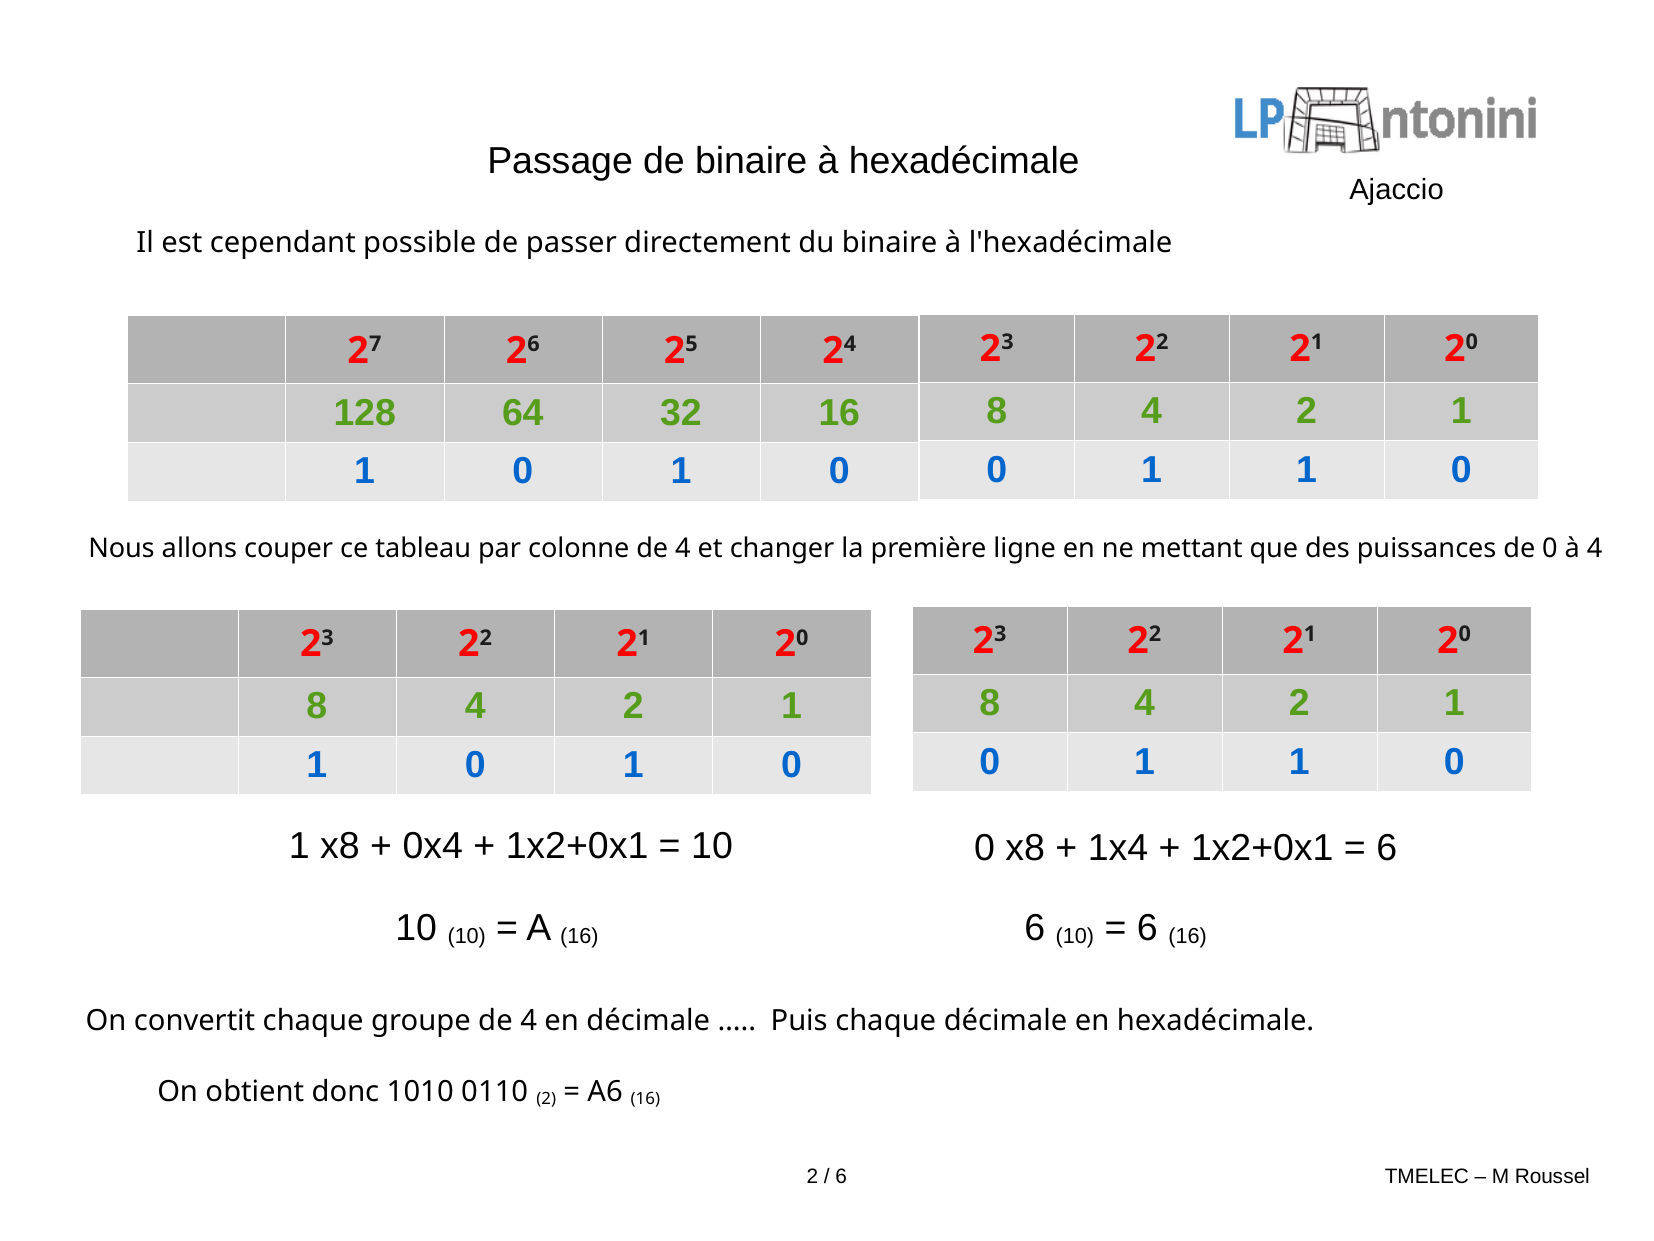

Passage de binaire à hexadécimale
Ajaccio
Il est cependant possible de passer directement du binaire à l'hexadécimale
| 23 | 22 | 21 | 20 |
| --- | --- | --- | --- |
| 8 | 4 | 2 | 1 |
| 0 | 1 | 1 | 0 |
| | 27 | 26 | 25 | 24 |
| --- | --- | --- | --- | --- |
| | 128 | 64 | 32 | 16 |
| | 1 | 0 | 1 | 0 |
Nous allons couper ce tableau par colonne de 4 et changer la première ligne en ne mettant que des puissances de 0 à 4
| 23 | 22 | 21 | 20 |
| --- | --- | --- | --- |
| 8 | 4 | 2 | 1 |
| 0 | 1 | 1 | 0 |
| | 23 | 22 | 21 | 20 |
| --- | --- | --- | --- | --- |
| | 8 | 4 | 2 | 1 |
| | 1 | 0 | 1 | 0 |
1 x8 + 0x4 + 1x2+0x1 = 10
0 x8 + 1x4 + 1x2+0x1 = 6
10 (10) = A (16)
6 (10) = 6 (16)
On convertit chaque groupe de 4 en décimale …..
Puis chaque décimale en hexadécimale.
On obtient donc 1010 0110 (2) = A6 (16)
2 / 6
TMELEC – M Roussel